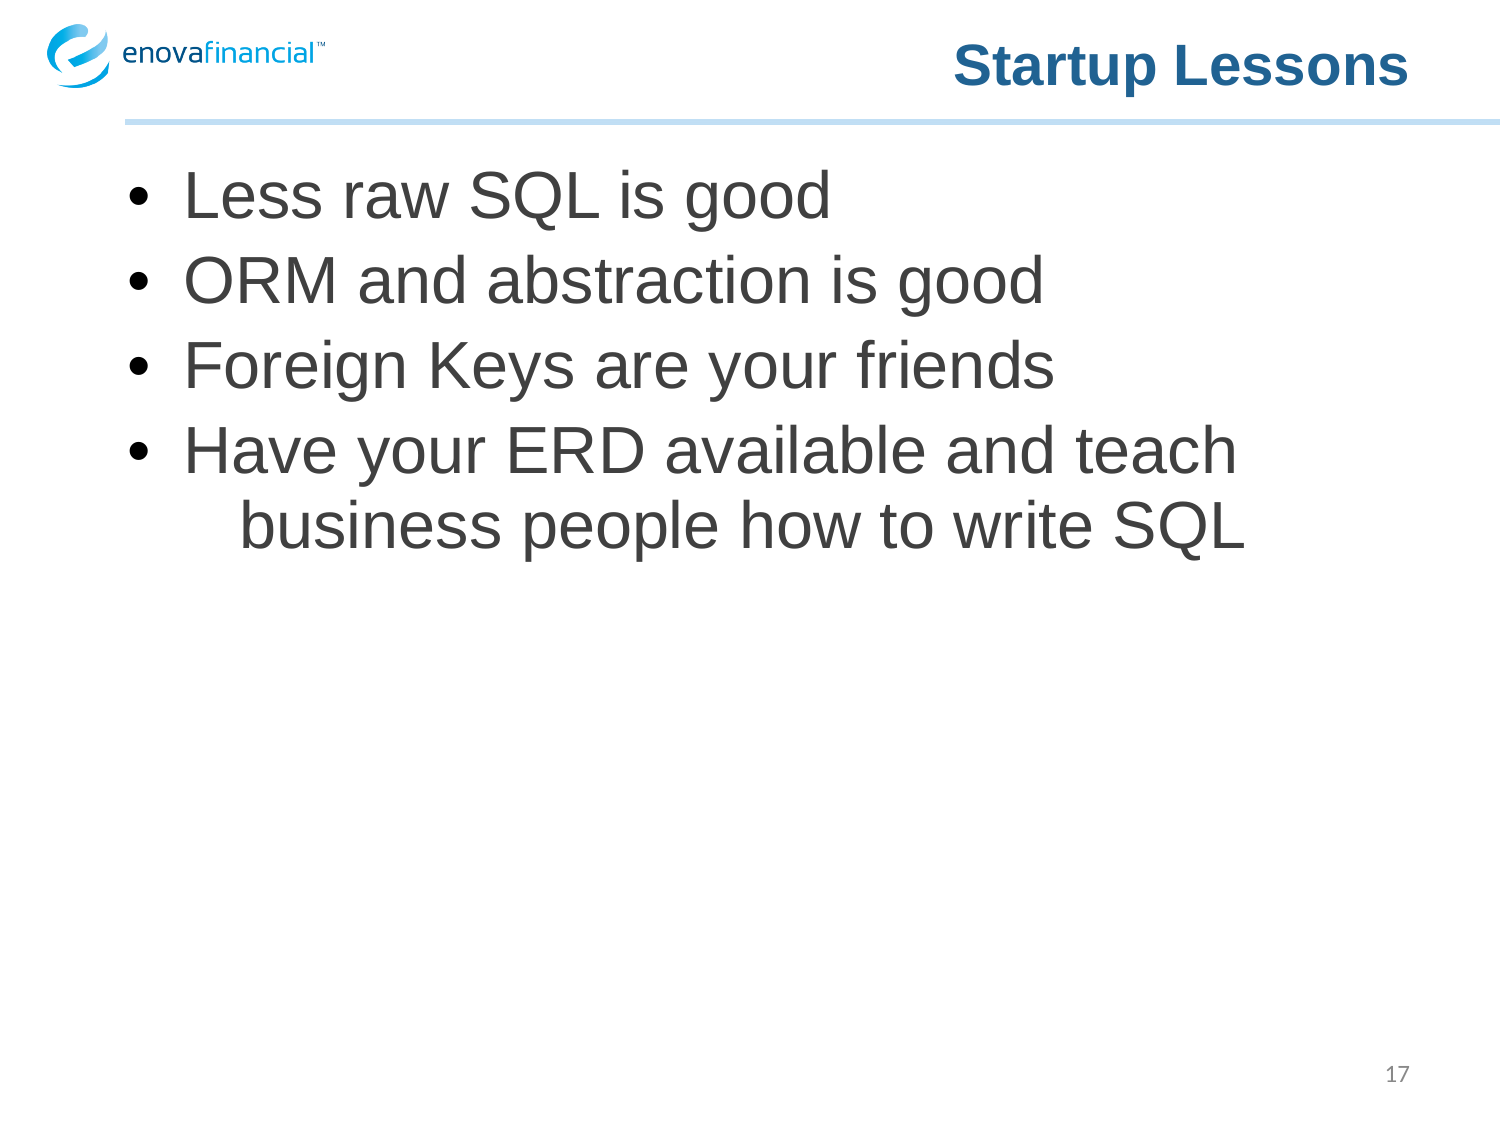

Startup Lessons
# Less raw SQL is good
ORM and abstraction is good
Foreign Keys are your friends
Have your ERD available and teach business people how to write SQL